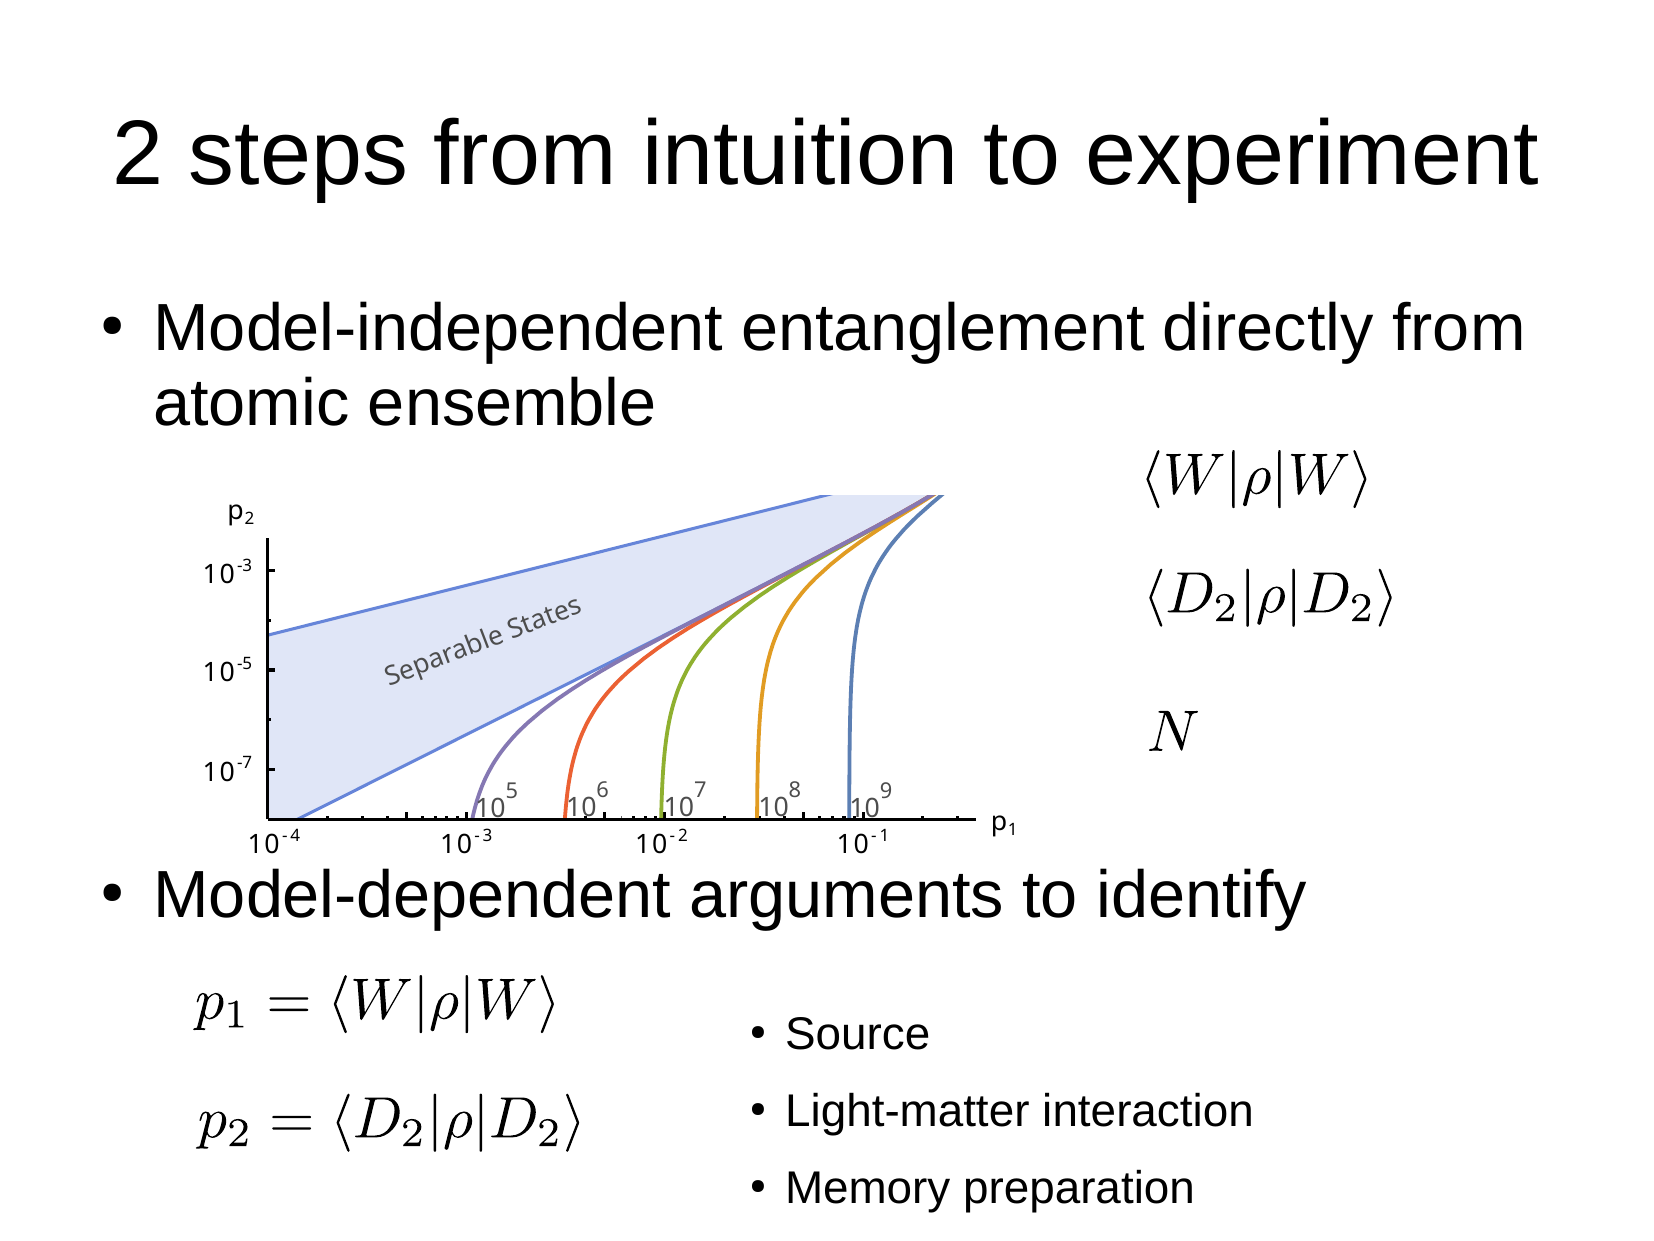

# 2 steps from intuition to experiment
Model-independent entanglement directly from atomic ensemble
Model-dependent arguments to identify
Source
Light-matter interaction
Memory preparation